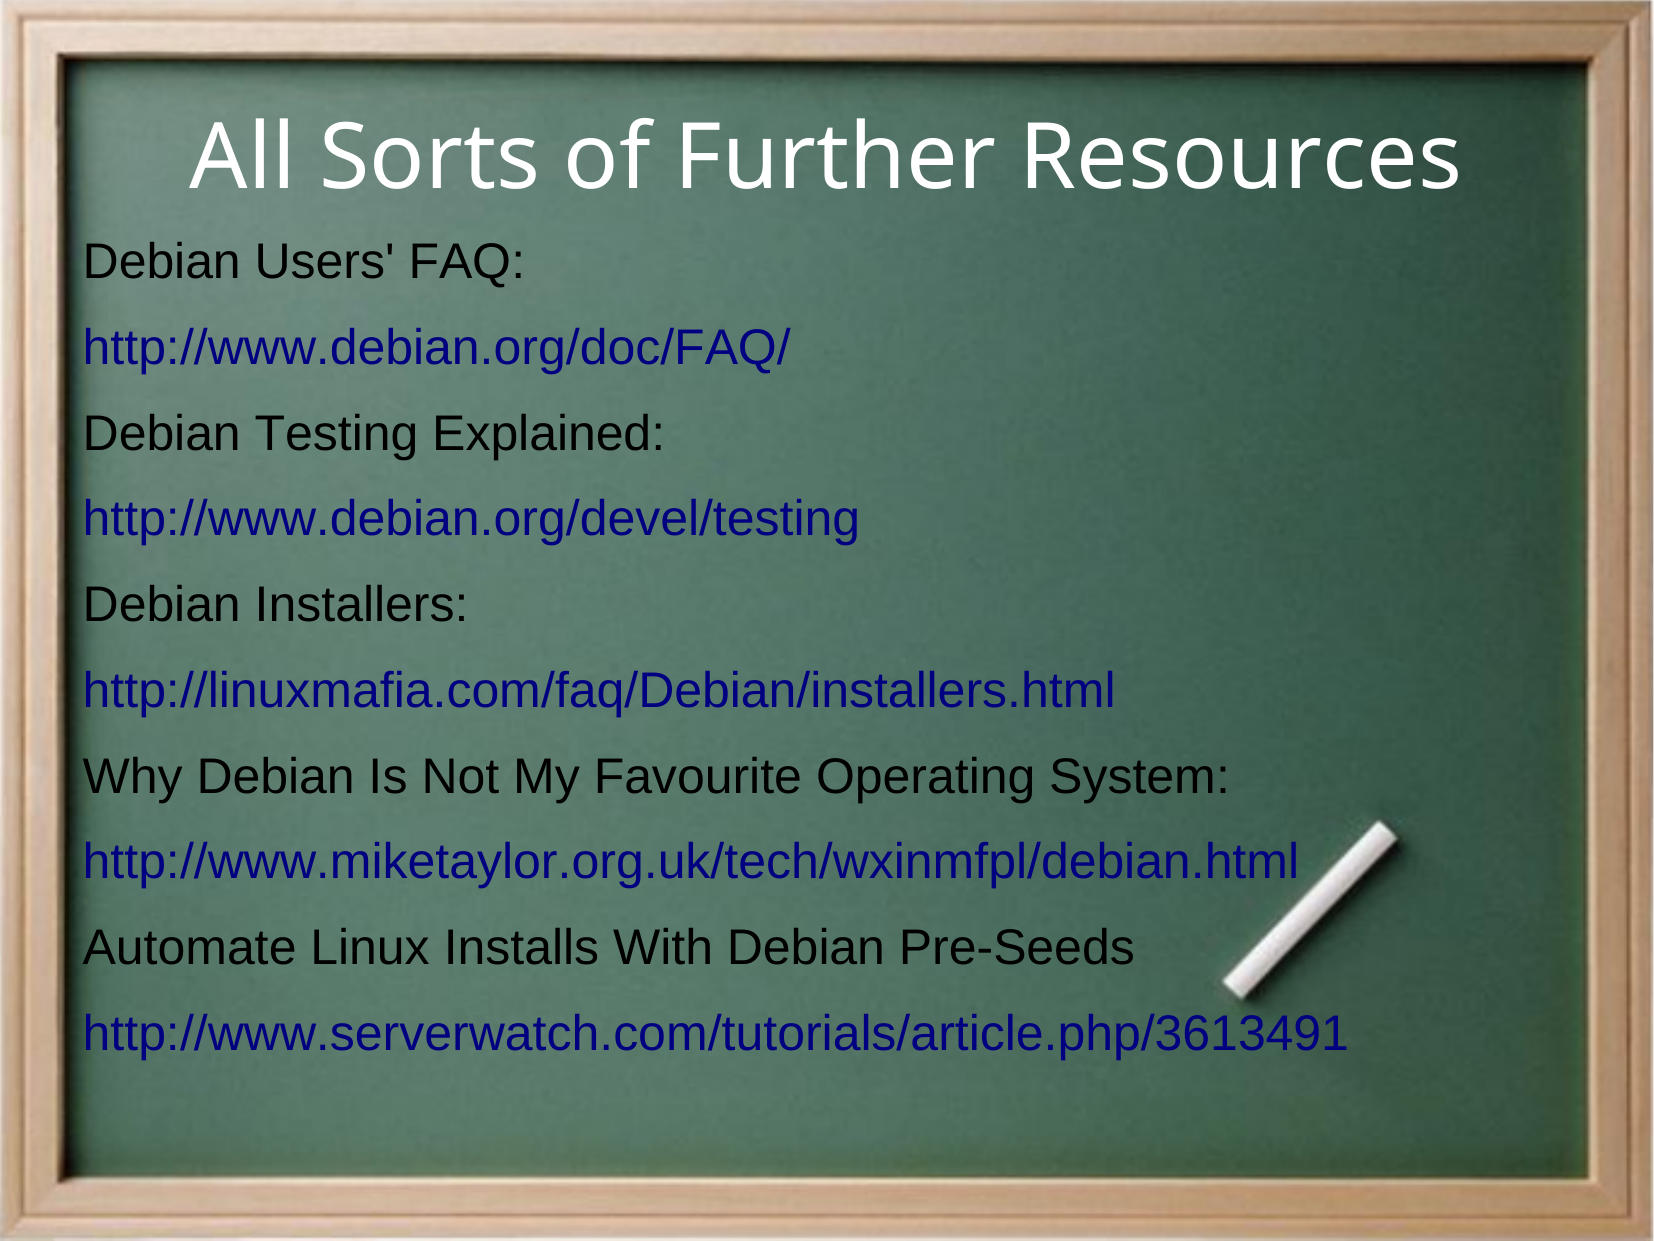

# All Sorts of Further Resources
Debian Users' FAQ:
http://www.debian.org/doc/FAQ/
Debian Testing Explained:
http://www.debian.org/devel/testing
Debian Installers:
http://linuxmafia.com/faq/Debian/installers.html
Why Debian Is Not My Favourite Operating System:
http://www.miketaylor.org.uk/tech/wxinmfpl/debian.html
Automate Linux Installs With Debian Pre-Seeds
http://www.serverwatch.com/tutorials/article.php/3613491